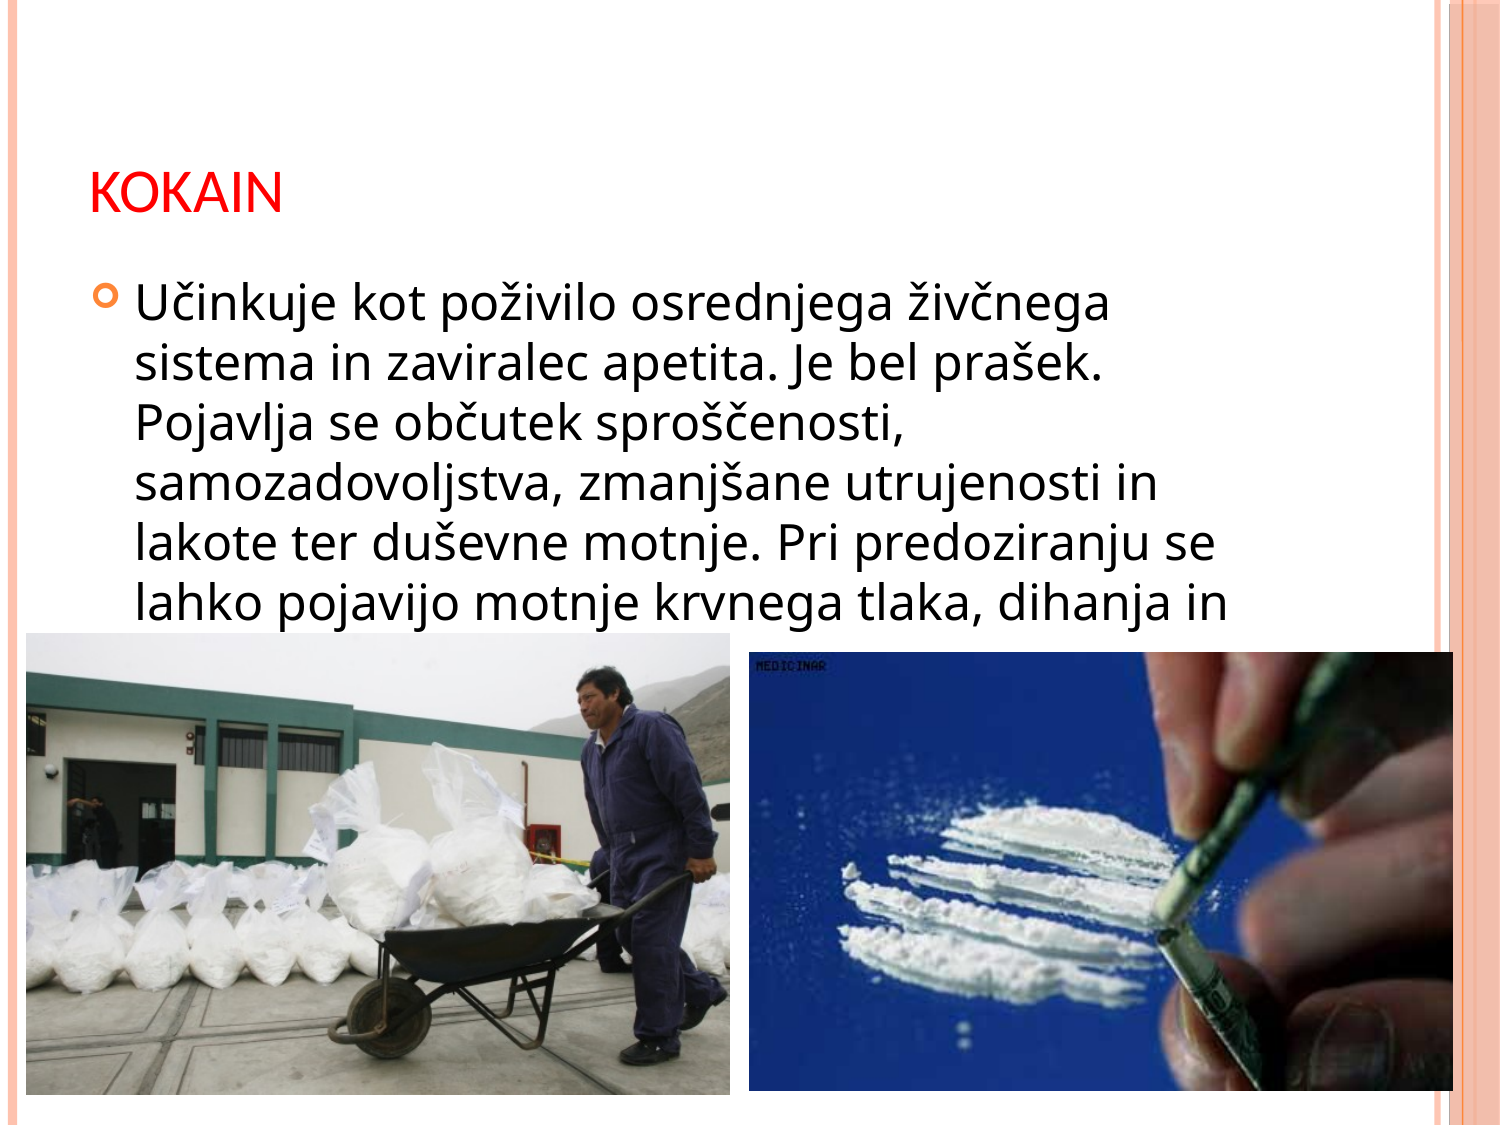

# KOKAIN
Učinkuje kot poživilo osrednjega živčnega sistema in zaviralec apetita. Je bel prašek. Pojavlja se občutek sproščenosti, samozadovoljstva, zmanjšane utrujenosti in lakote ter duševne motnje. Pri predoziranju se lahko pojavijo motnje krvnega tlaka, dihanja in krči.